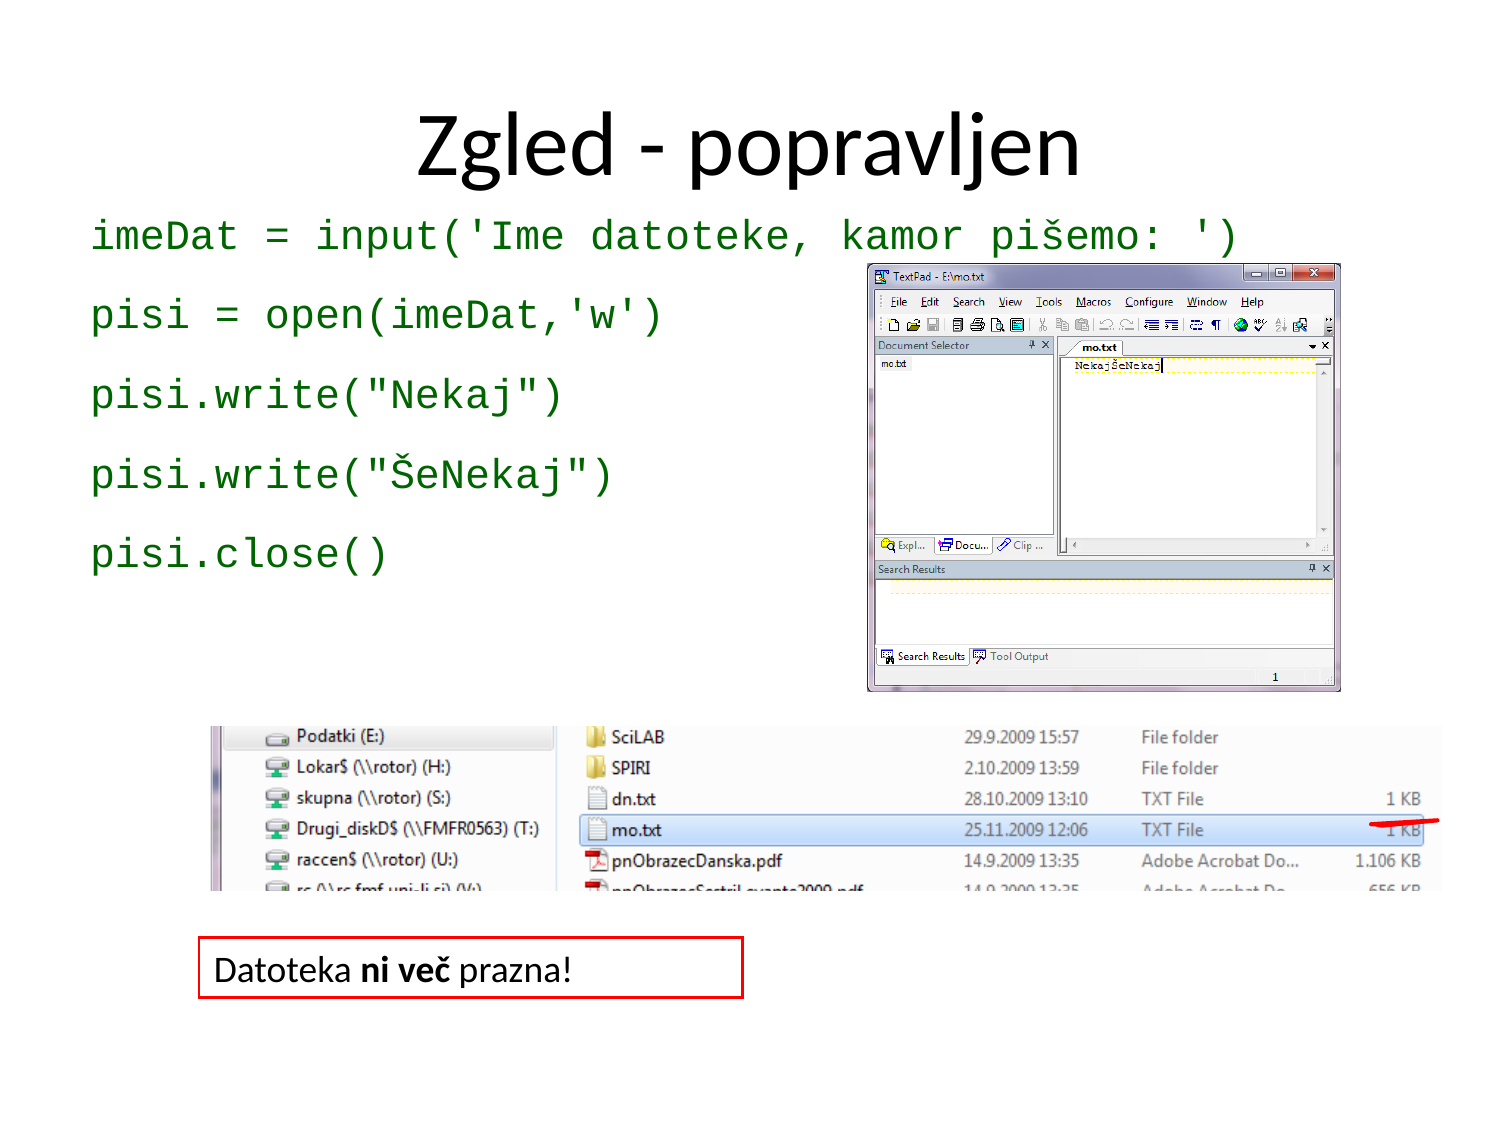

# Zgled - popravljen
imeDat = input('Ime datoteke, kamor pišemo: ')
pisi = open(imeDat,'w')
pisi.write("Nekaj")
pisi.write("ŠeNekaj")
pisi.close()
Datoteka ni več prazna!